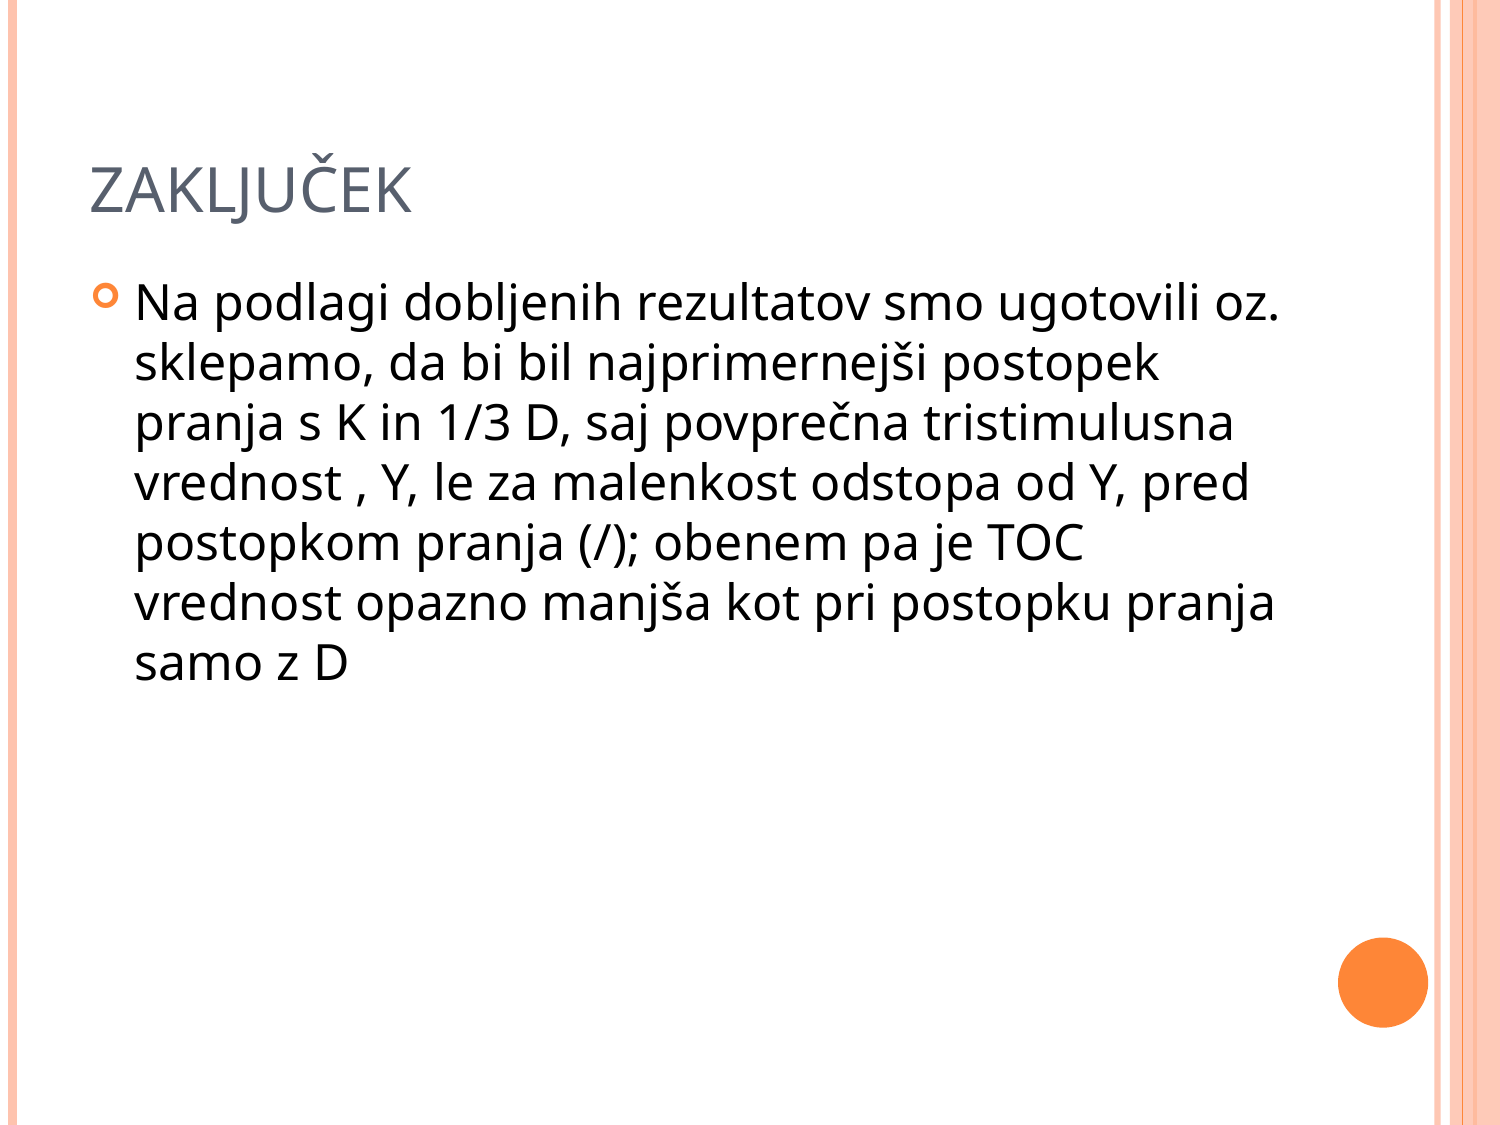

# ZAKLJUČEK
Na podlagi dobljenih rezultatov smo ugotovili oz. sklepamo, da bi bil najprimernejši postopek pranja s K in 1/3 D, saj povprečna tristimulusna vrednost , Y, le za malenkost odstopa od Y, pred postopkom pranja (/); obenem pa je TOC vrednost opazno manjša kot pri postopku pranja samo z D